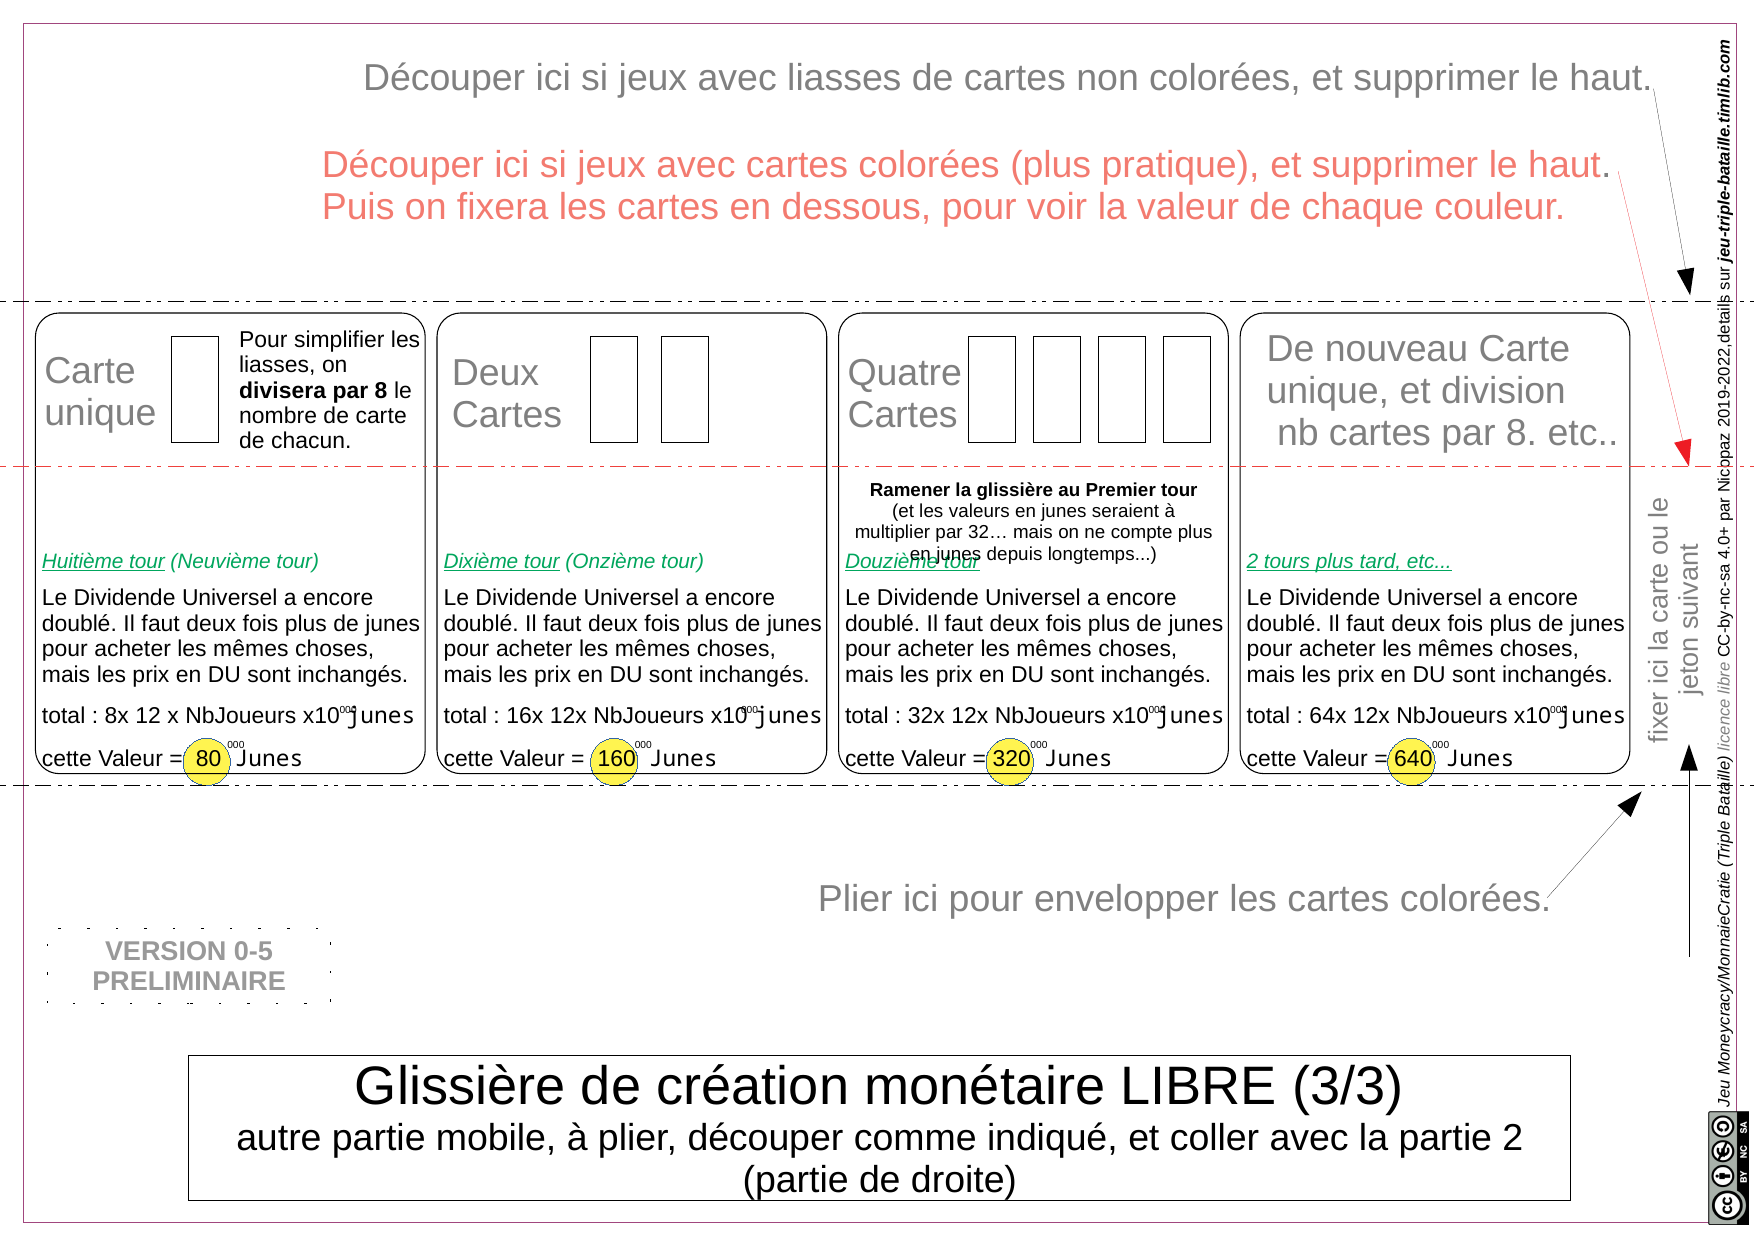

Découper ici si jeux avec liasses de cartes non colorées, et supprimer le haut.
Découper ici si jeux avec cartes colorées (plus pratique), et supprimer le haut.
Puis on fixera les cartes en dessous, pour voir la valeur de chaque couleur.
Huitième tour (Neuvième tour)
Le Dividende Universel a encore doublé. Il faut deux fois plus de junes pour acheter les mêmes choses, mais les prix en DU sont inchangés.
total : 8x 12 x NbJoueurs x10 junes
cette Valeur = 80 Junes
Dixième tour (Onzième tour)
Le Dividende Universel a encore doublé. Il faut deux fois plus de junes pour acheter les mêmes choses, mais les prix en DU sont inchangés.
total : 16x 12x NbJoueurs x10 junes
cette Valeur = 160 Junes
Douzième tour
Le Dividende Universel a encore doublé. Il faut deux fois plus de junes pour acheter les mêmes choses, mais les prix en DU sont inchangés.
total : 32x 12x NbJoueurs x10 junes
cette Valeur = 320 Junes
# 2 tours plus tard, etc...
Le Dividende Universel a encore doublé. Il faut deux fois plus de junes pour acheter les mêmes choses, mais les prix en DU sont inchangés.
total : 64x 12x NbJoueurs x10 junes
cette Valeur = 640 Junes
Pour simplifier les liasses, on divisera par 8 le nombre de carte de chacun.
De nouveau Carte unique, et division
 nb cartes par 8. etc..
Carte unique
Deux Cartes
Quatre Cartes
Non disponible
Ramener la glissière au Premier tour
(et les valeurs en junes seraient à multiplier par 32… mais on ne compte plus en junes depuis longtemps...)
Cette valeur = NEW INTÉRÊT
Montant NEW CRÉDIT = 3x valeur
fixer ici la carte ou le jeton suivant
000
000
000
000
000
000
000
000
Plier ici pour envelopper les cartes colorées.
VERSION 0-5 PRELIMINAIRE
Glissière de création monétaire LIBRE (3/3)
autre partie mobile, à plier, découper comme indiqué, et coller avec la partie 2
(partie de droite)
À utiliser le moins possible
(disparaîtra à la prochaine dévaluation/inflation)
Carte= 1/2 monnaie INITIALE
Ci dessous, consignes pour la banque centrale et la préparation des crédits disponibles : lorsqu’un lot de crédit est épuisé (ou presque), décaler la glissière vers la gauche, ce qui correspond à une dévaluation par deux, et de nouveaux crédits sont disponibles comme indiqué.
Monnaie Initiale, au départ il y en a en tout 12 x NbJoueurs
Première série de crédits ( fonds propres nécessaires:
NbJoueurs x monnaie INITIALE
Carte= 1 monnaie INITIALE
carte = monnaie INITIALE